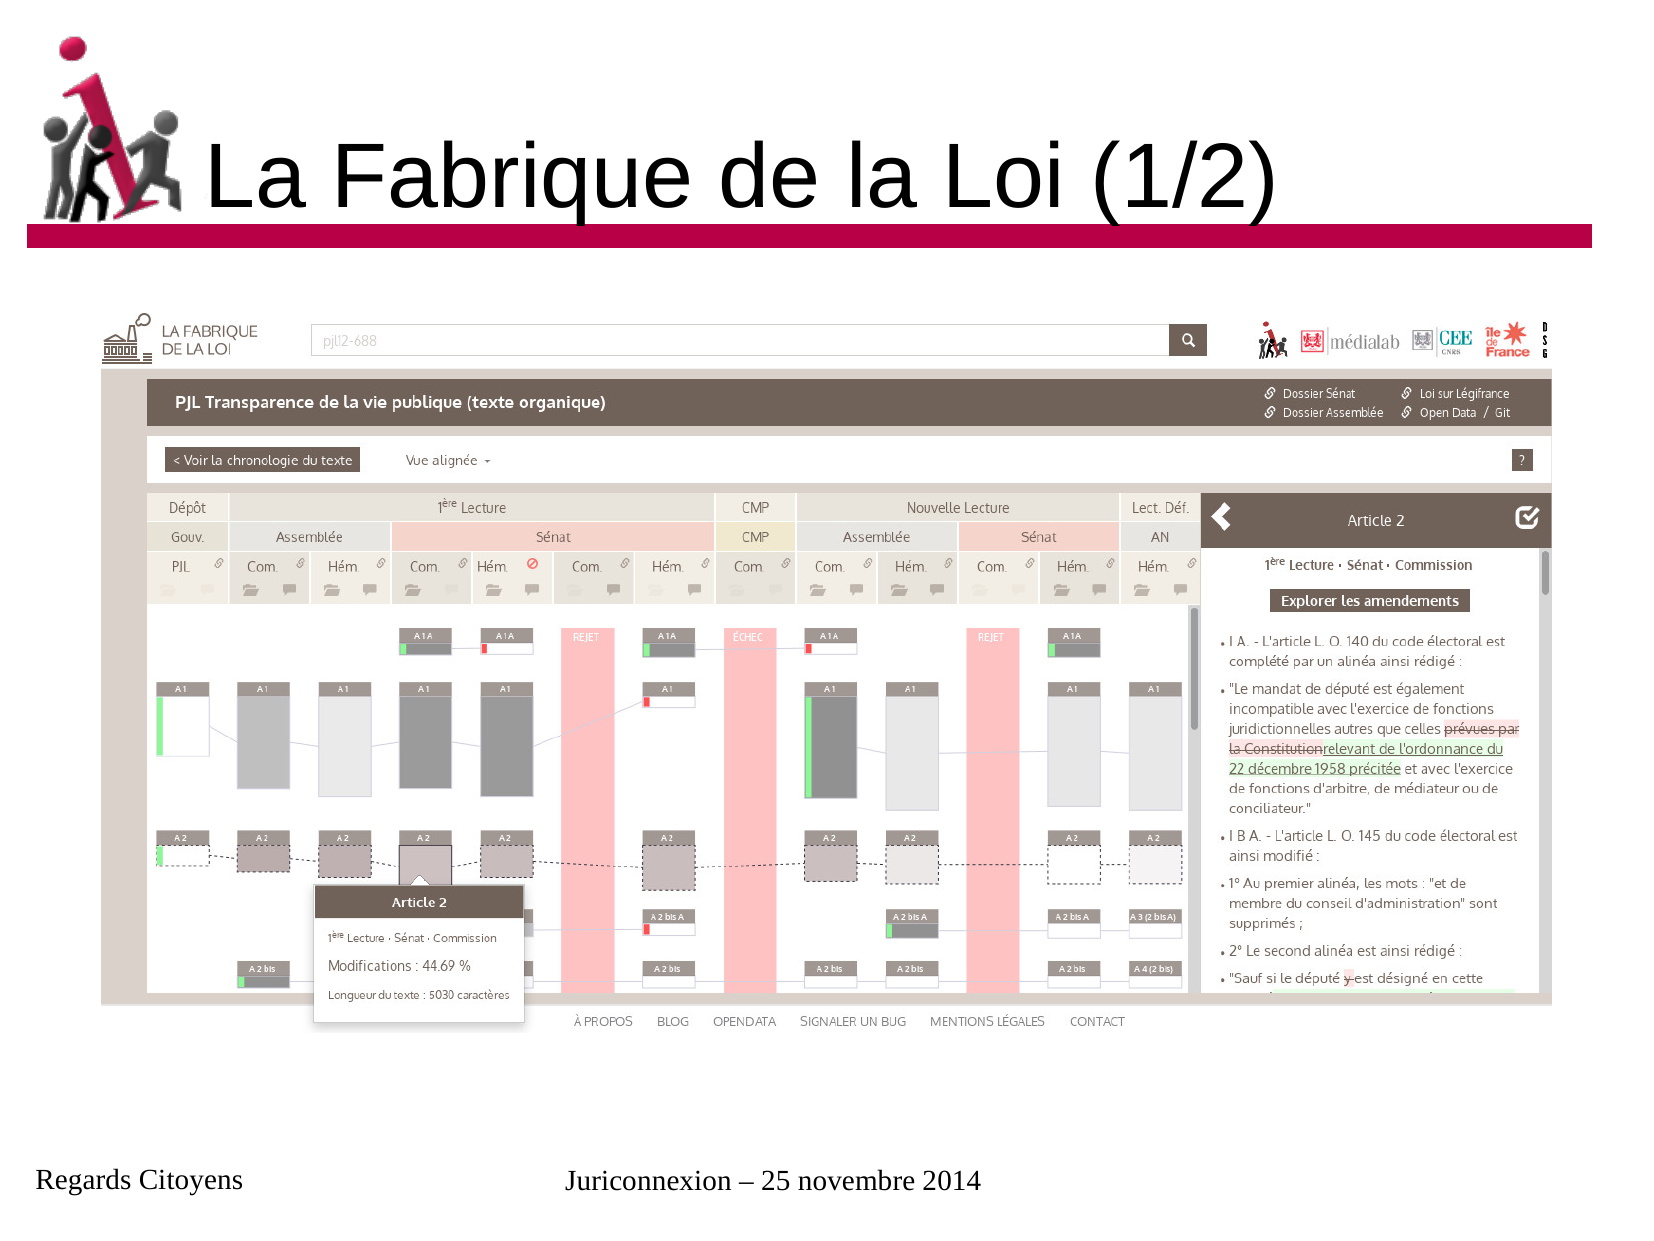

# La Fabrique de la Loi (1/2)